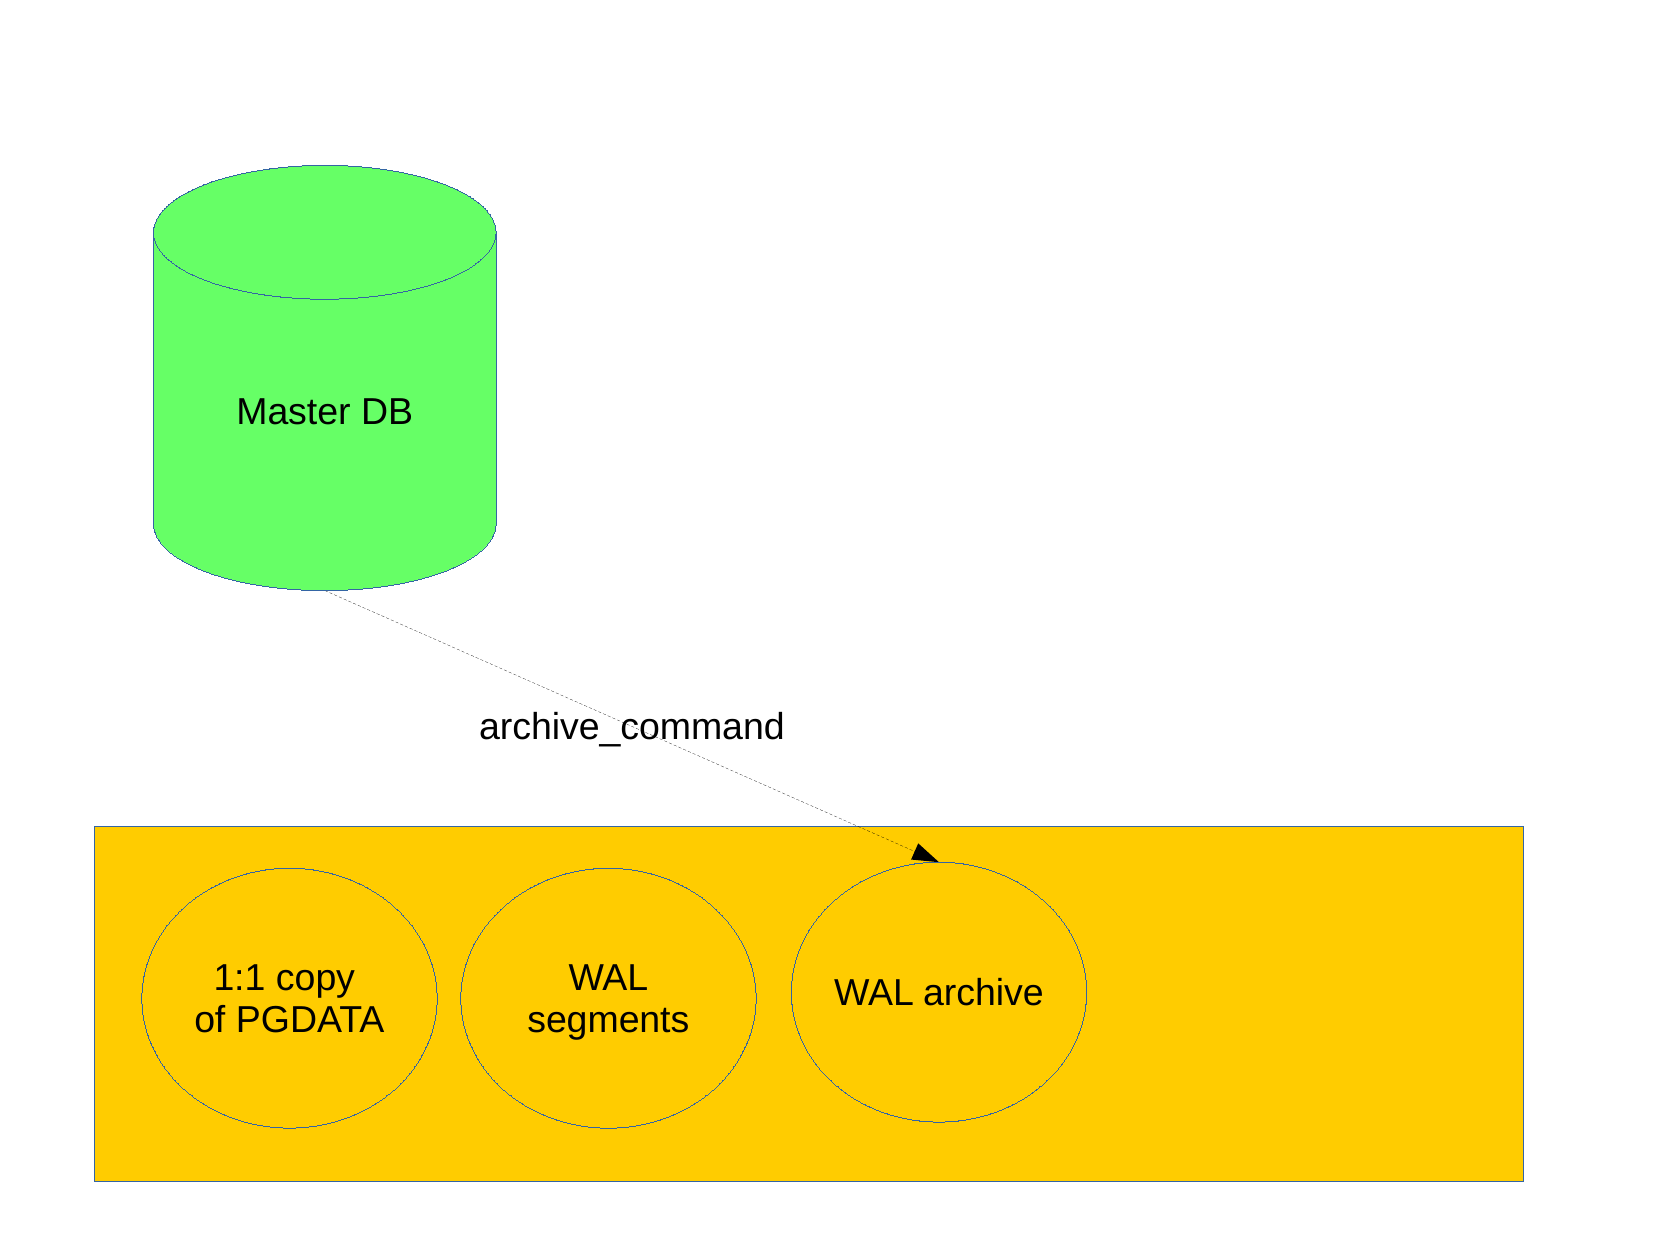

Master DB
WAL archive
1:1 copy
of PGDATA
WAL
segments